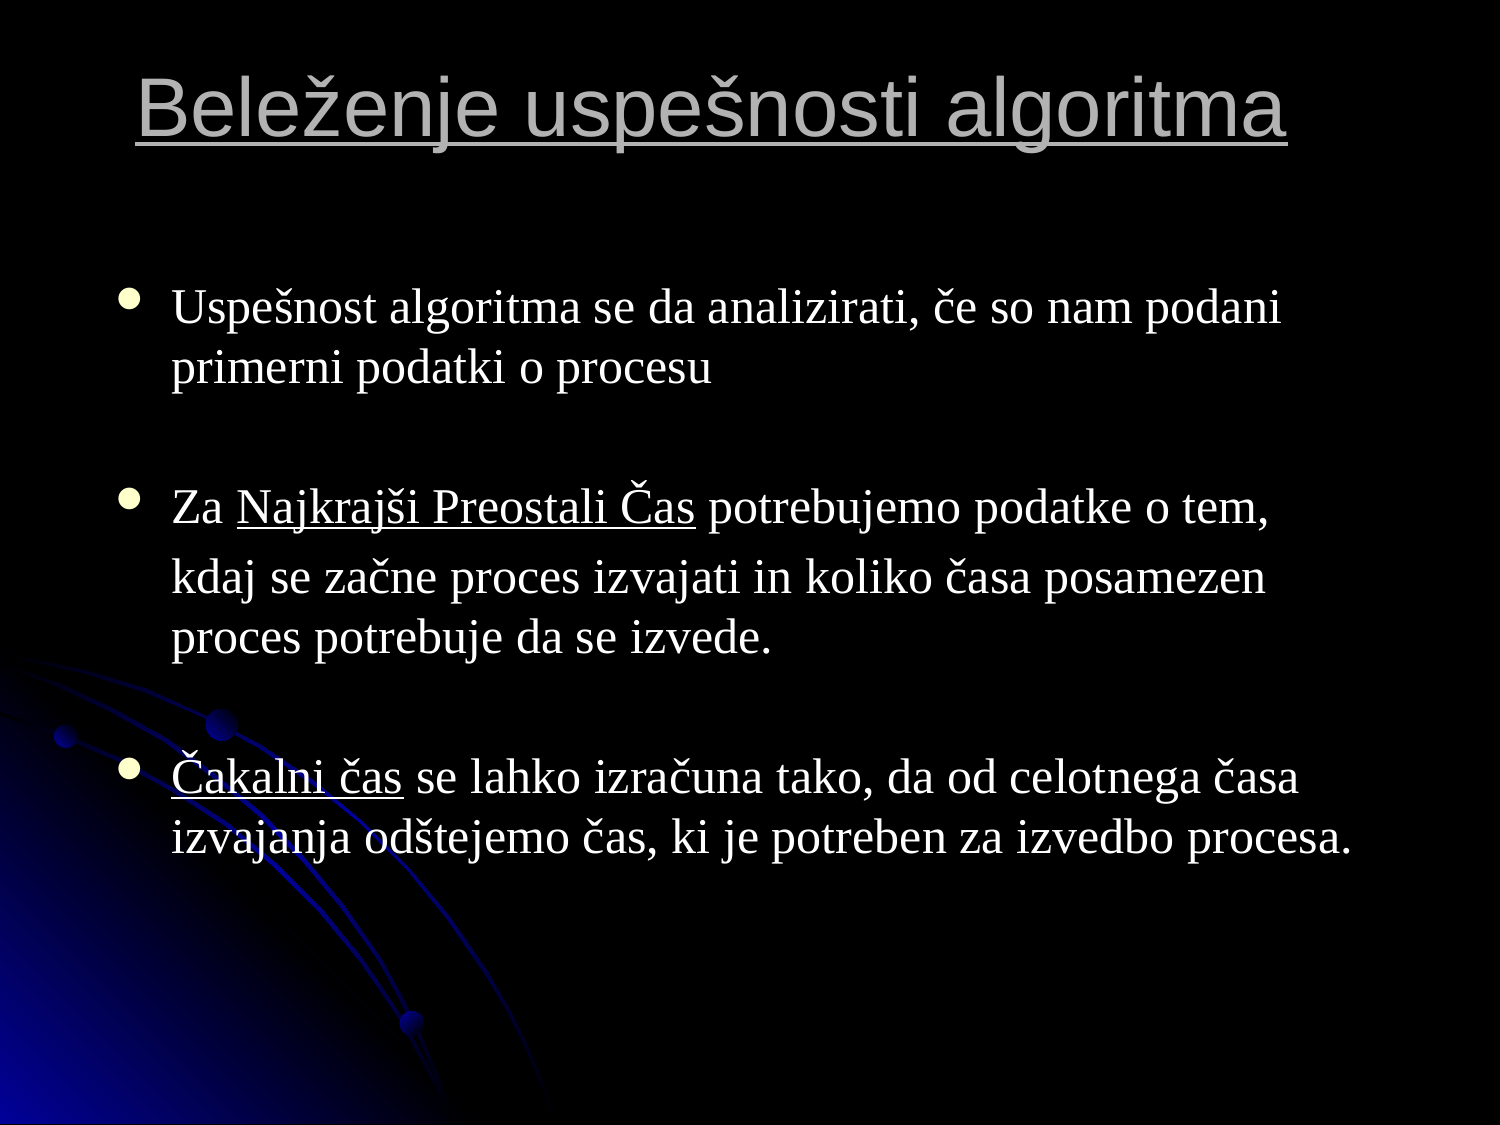

# Beleženje uspešnosti algoritma
Uspešnost algoritma se da analizirati, če so nam podani primerni podatki o procesu
Za Najkrajši Preostali Čas potrebujemo podatke o tem,
	kdaj se začne proces izvajati in koliko časa posamezen proces potrebuje da se izvede.
Čakalni čas se lahko izračuna tako, da od celotnega časa izvajanja odštejemo čas, ki je potreben za izvedbo procesa.